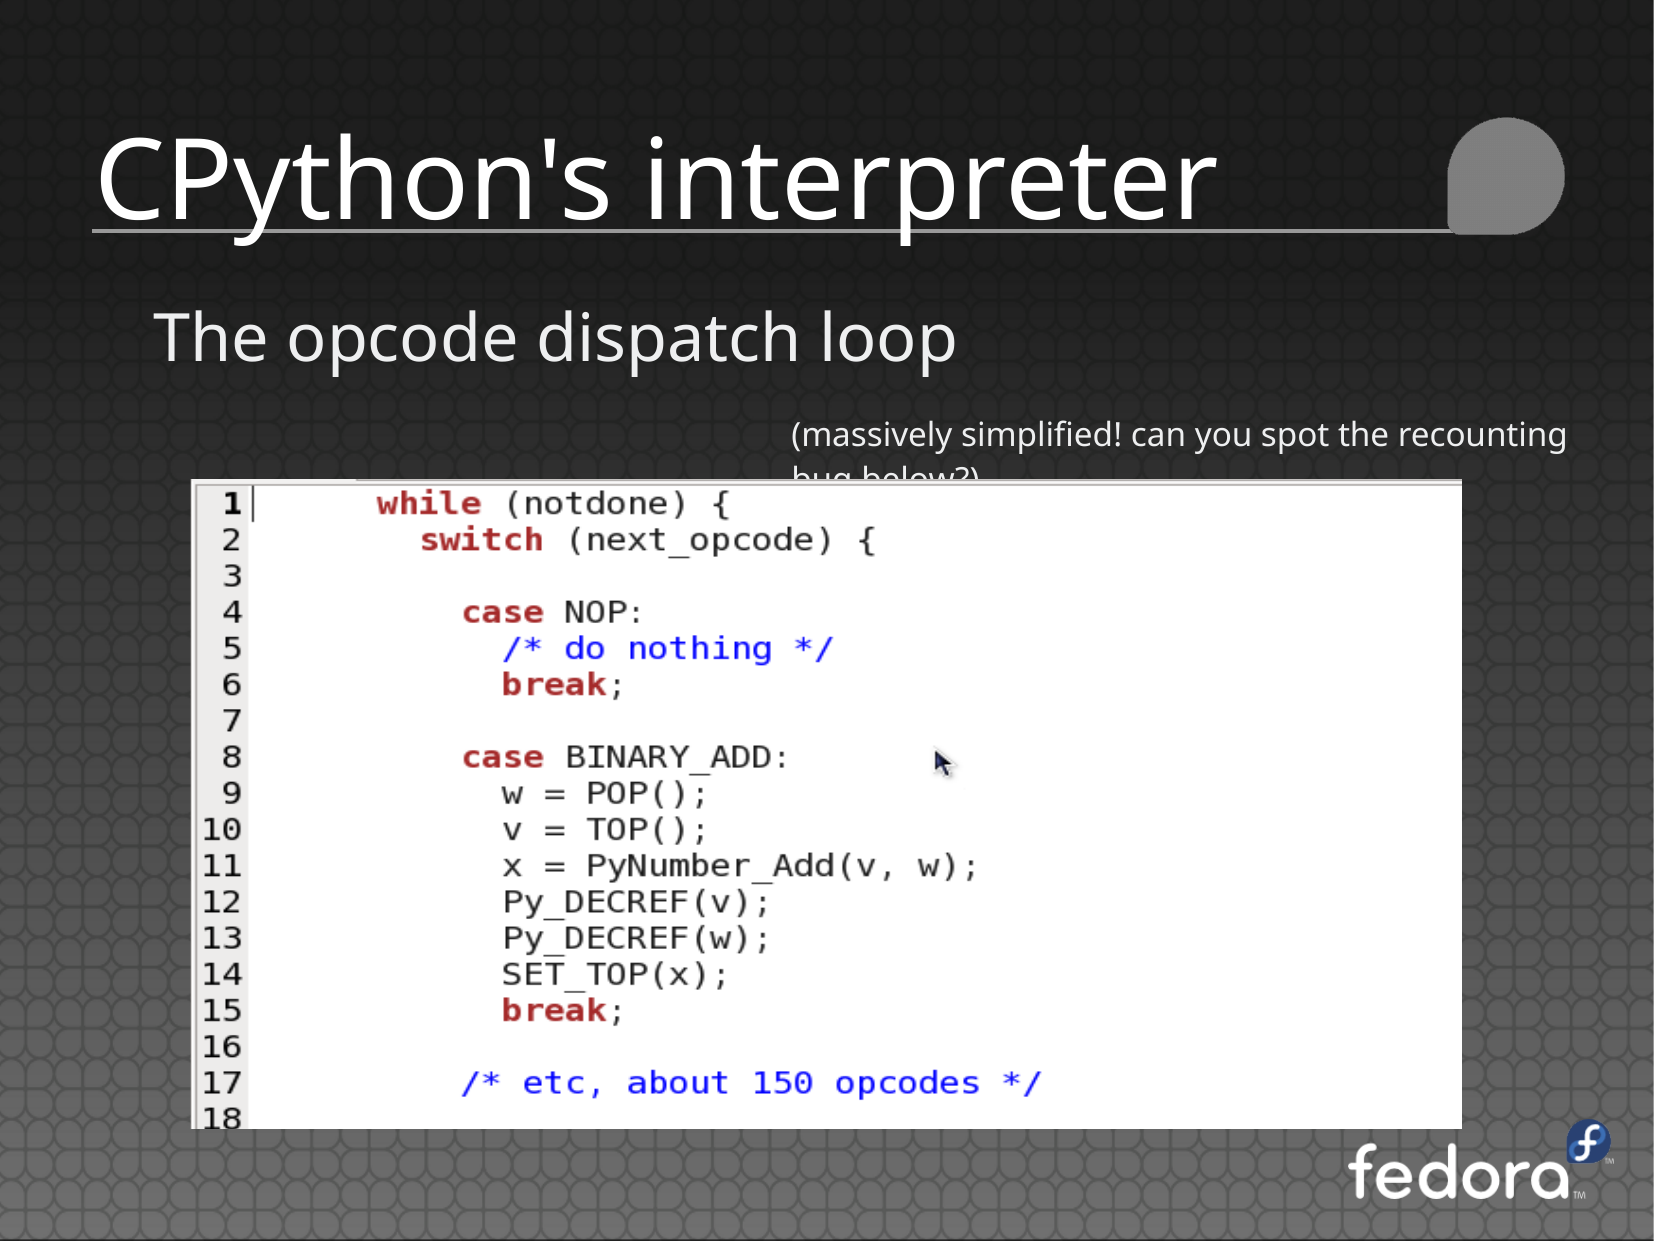

CPython's interpreter
# The opcode dispatch loop
(massively simplified! can you spot the recounting bug below?)